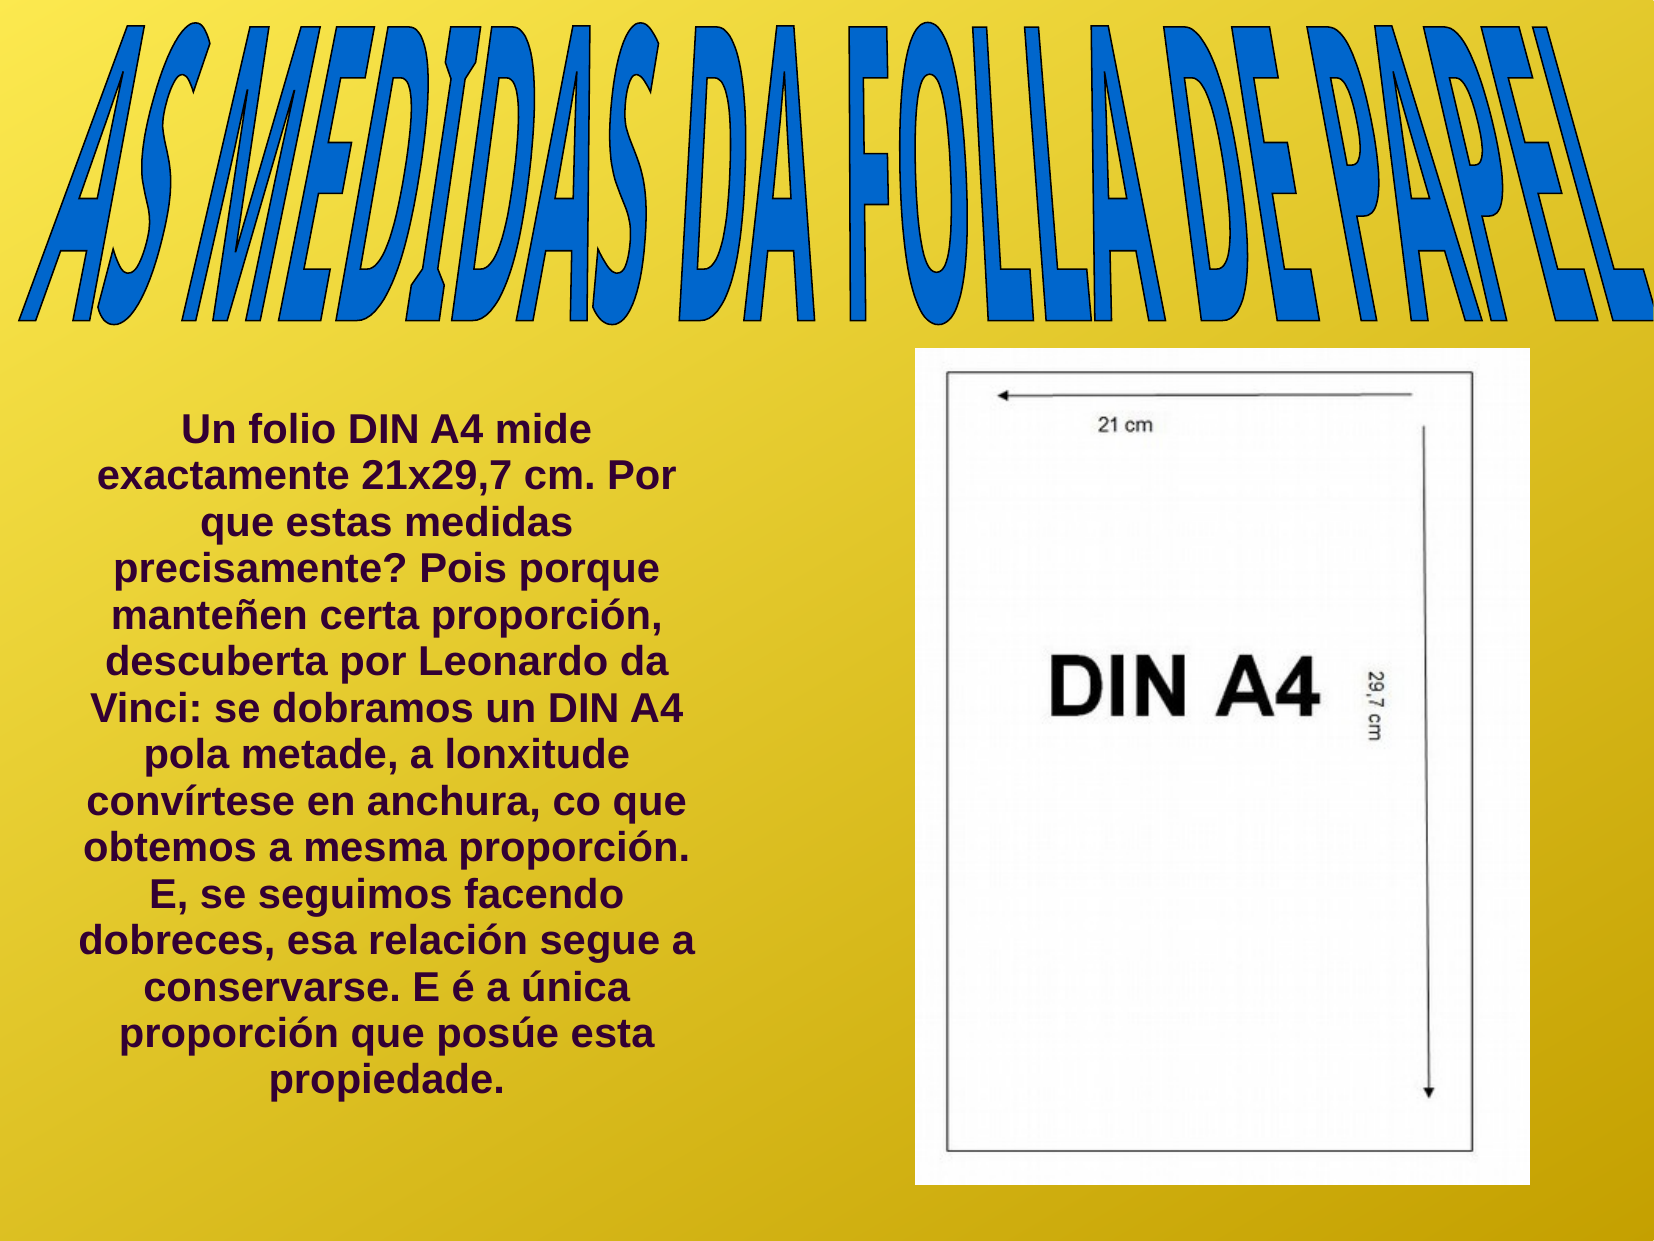

AS MEDIDAS DA FOLLA DE PAPEL
Un folio DIN A4 mide exactamente 21x29,7 cm. Por que estas medidas precisamente? Pois porque manteñen certa proporción, descuberta por Leonardo da Vinci: se dobramos un DIN A4 pola metade, a lonxitude convírtese en anchura, co que obtemos a mesma proporción. E, se seguimos facendo dobreces, esa relación segue a conservarse. E é a única proporción que posúe esta propiedade.